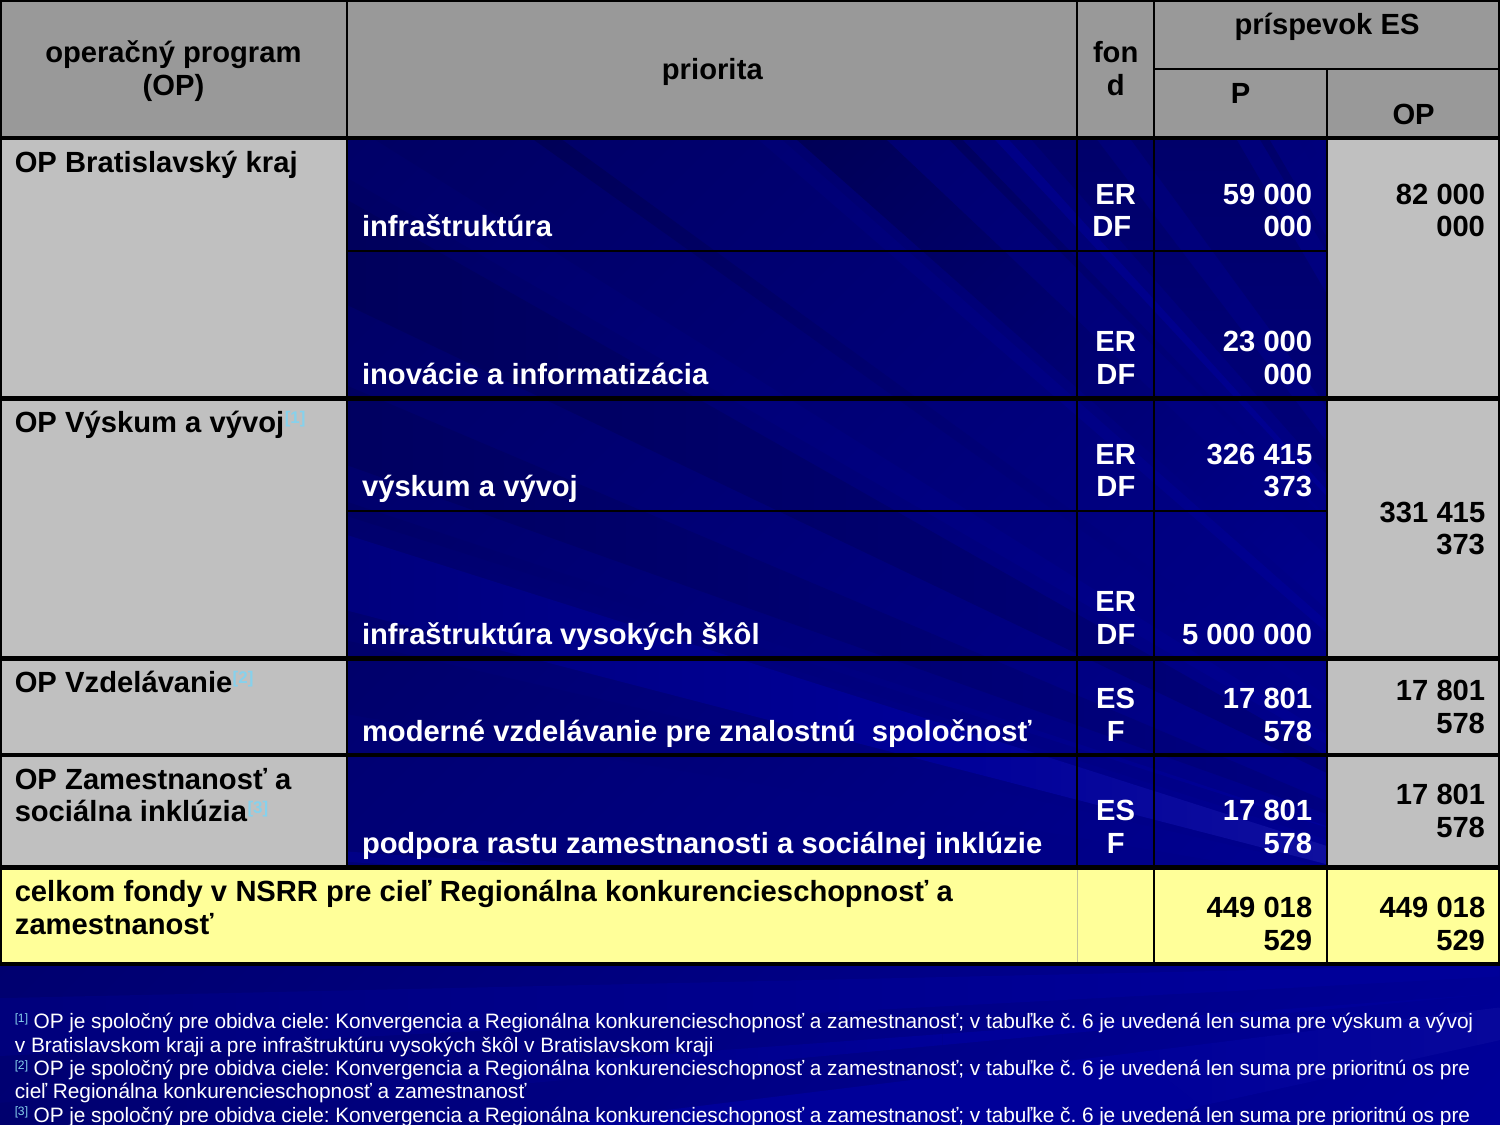

operačný program (OP)
priorita
fond
príspevok ES
P
OP
OP Bratislavský kraj
infraštruktúra
ERDF
59 000 000
82 000 000
inovácie a informatizácia
ERDF
 23 000 000
OP Výskum a vývoj[1]
výskum a vývoj
ERDF
326 415 373
331 415 373
infraštruktúra vysokých škôl
ERDF
5 000 000
OP Vzdelávanie[2]
moderné vzdelávanie pre znalostnú spoločnosť
ESF
17 801 578
17 801 578
OP Zamestnanosť a sociálna inklúzia[3]
podpora rastu zamestnanosti a sociálnej inklúzie
ESF
17 801 578
17 801 578
celkom fondy v NSRR pre cieľ Regionálna konkurencieschopnosť a zamestnanosť
449 018 529
449 018 529
[1] OP je spoločný pre obidva ciele: Konvergencia a Regionálna konkurencieschopnosť a zamestnanosť; v tabuľke č. 6 je uvedená len suma pre výskum a vývoj v Bratislavskom kraji a pre infraštruktúru vysokých škôl v Bratislavskom kraji
[2] OP je spoločný pre obidva ciele: Konvergencia a Regionálna konkurencieschopnosť a zamestnanosť; v tabuľke č. 6 je uvedená len suma pre prioritnú os pre cieľ Regionálna konkurencieschopnosť a zamestnanosť
[3] OP je spoločný pre obidva ciele: Konvergencia a Regionálna konkurencieschopnosť a zamestnanosť; v tabuľke č. 6 je uvedená len suma pre prioritnú os pre cieľ Regionálna konkurencieschopnosť a zamestnanosť